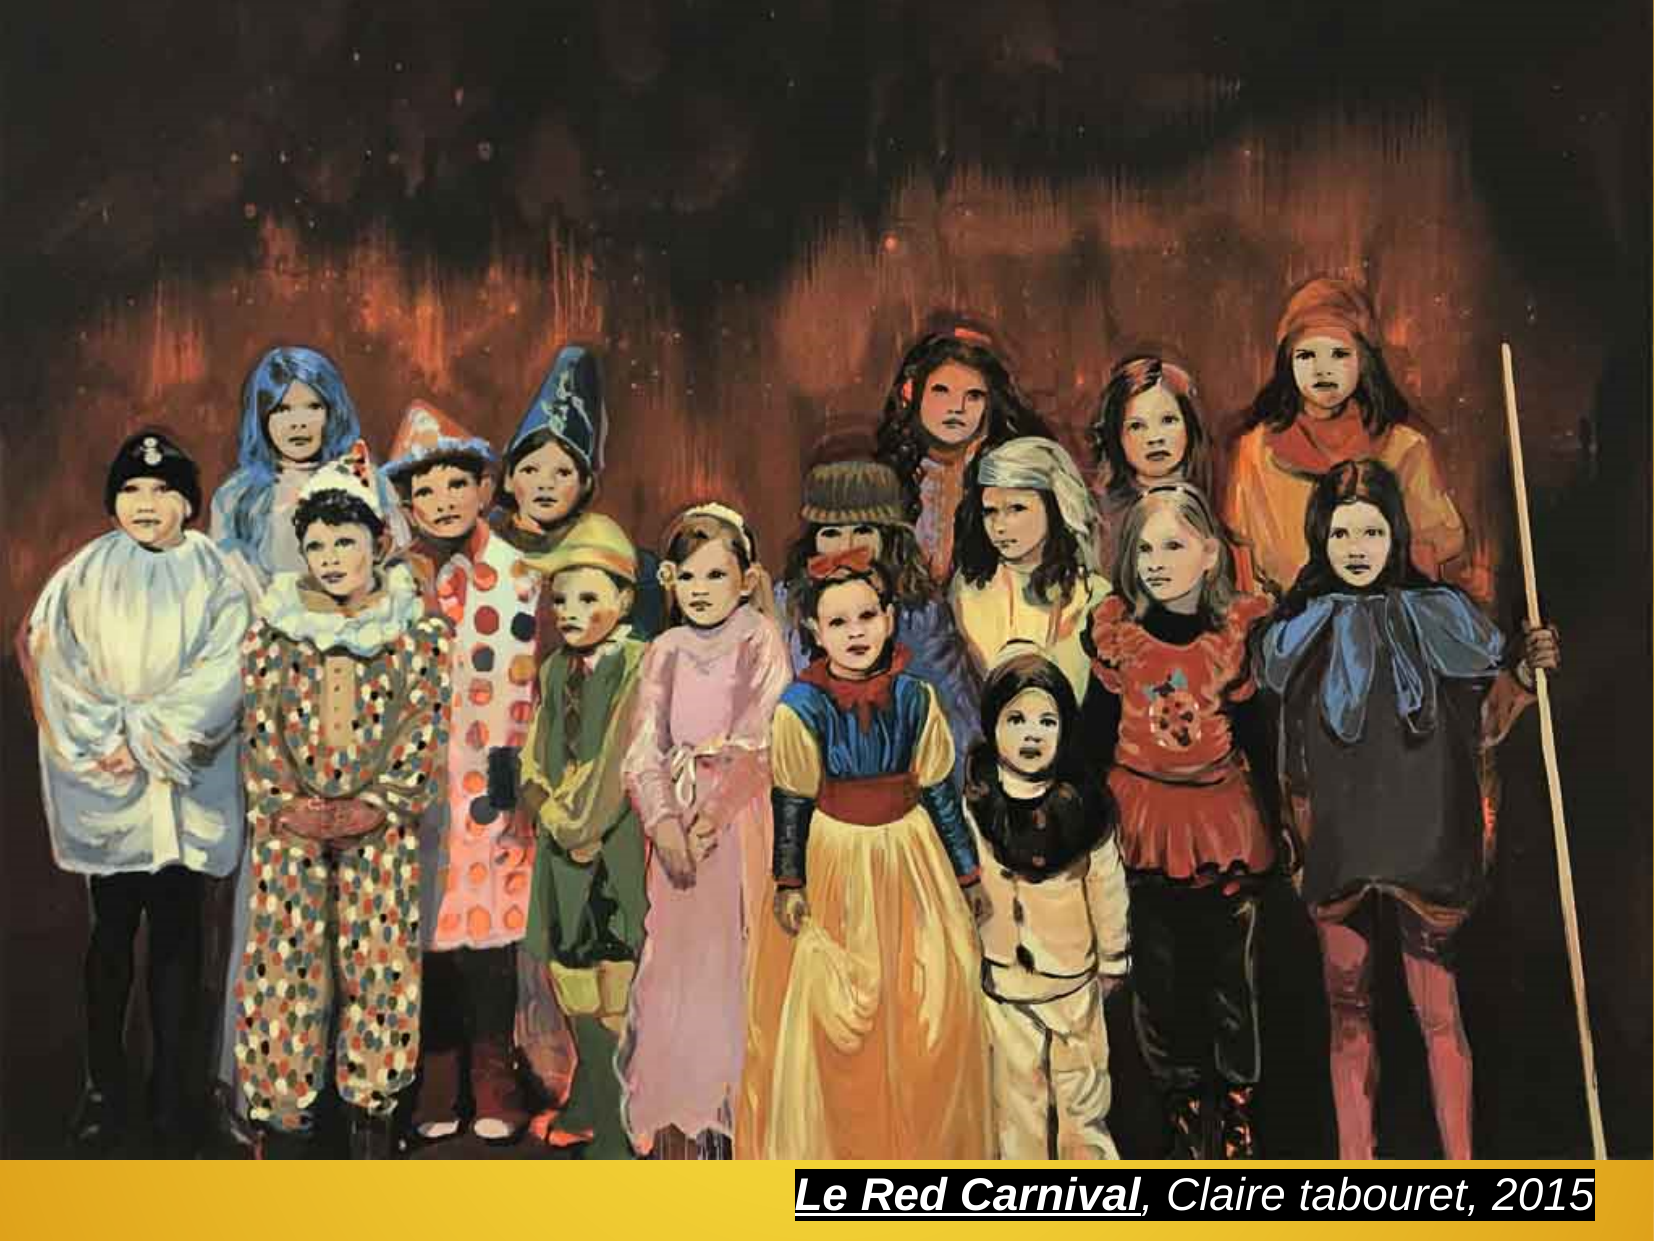

# Le Red Carnival, Claire tabouret, 2015